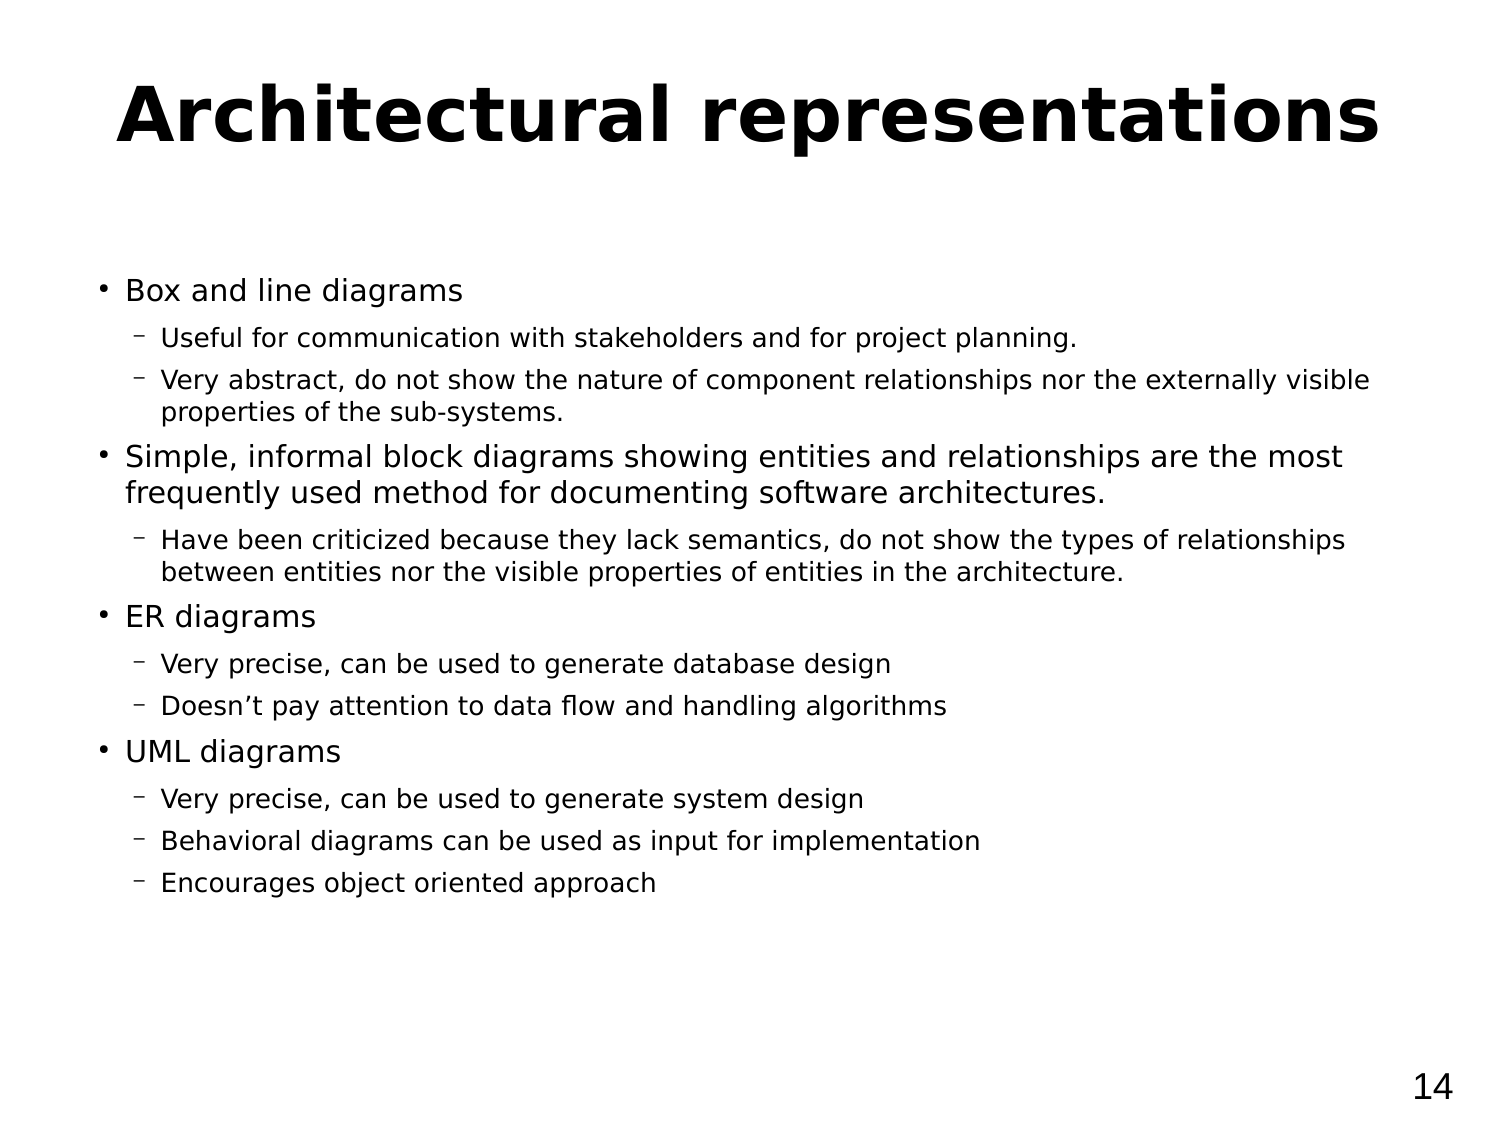

# Architectural representations
Box and line diagrams
Useful for communication with stakeholders and for project planning.
Very abstract, do not show the nature of component relationships nor the externally visible properties of the sub-systems.
Simple, informal block diagrams showing entities and relationships are the most frequently used method for documenting software architectures.
Have been criticized because they lack semantics, do not show the types of relationships between entities nor the visible properties of entities in the architecture.
ER diagrams
Very precise, can be used to generate database design
Doesn’t pay attention to data flow and handling algorithms
UML diagrams
Very precise, can be used to generate system design
Behavioral diagrams can be used as input for implementation
Encourages object oriented approach